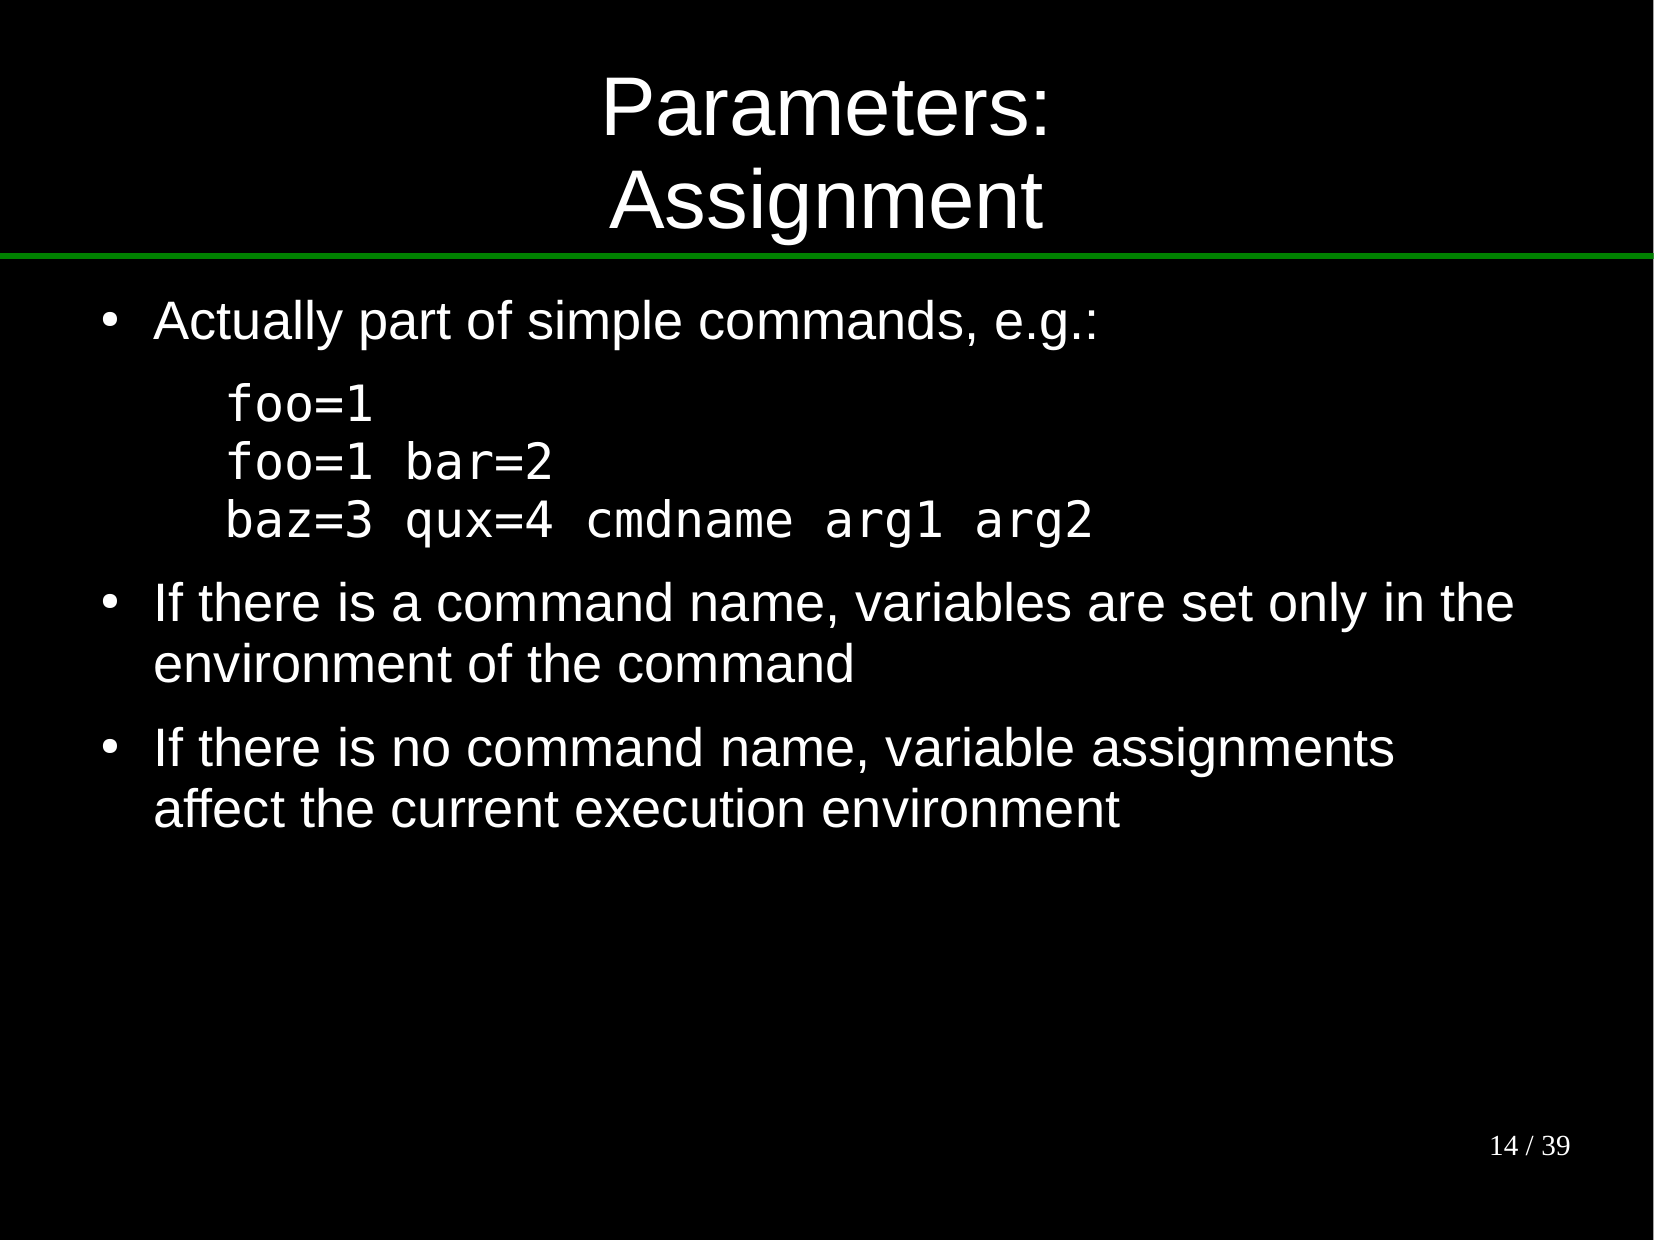

# Parameters: Assignment
Actually part of simple commands, e.g.:
foo=1
foo=1 bar=2
baz=3 qux=4 cmdname arg1 arg2
If there is a command name, variables are set only in the environment of the command
If there is no command name, variable assignments affect the current execution environment
14